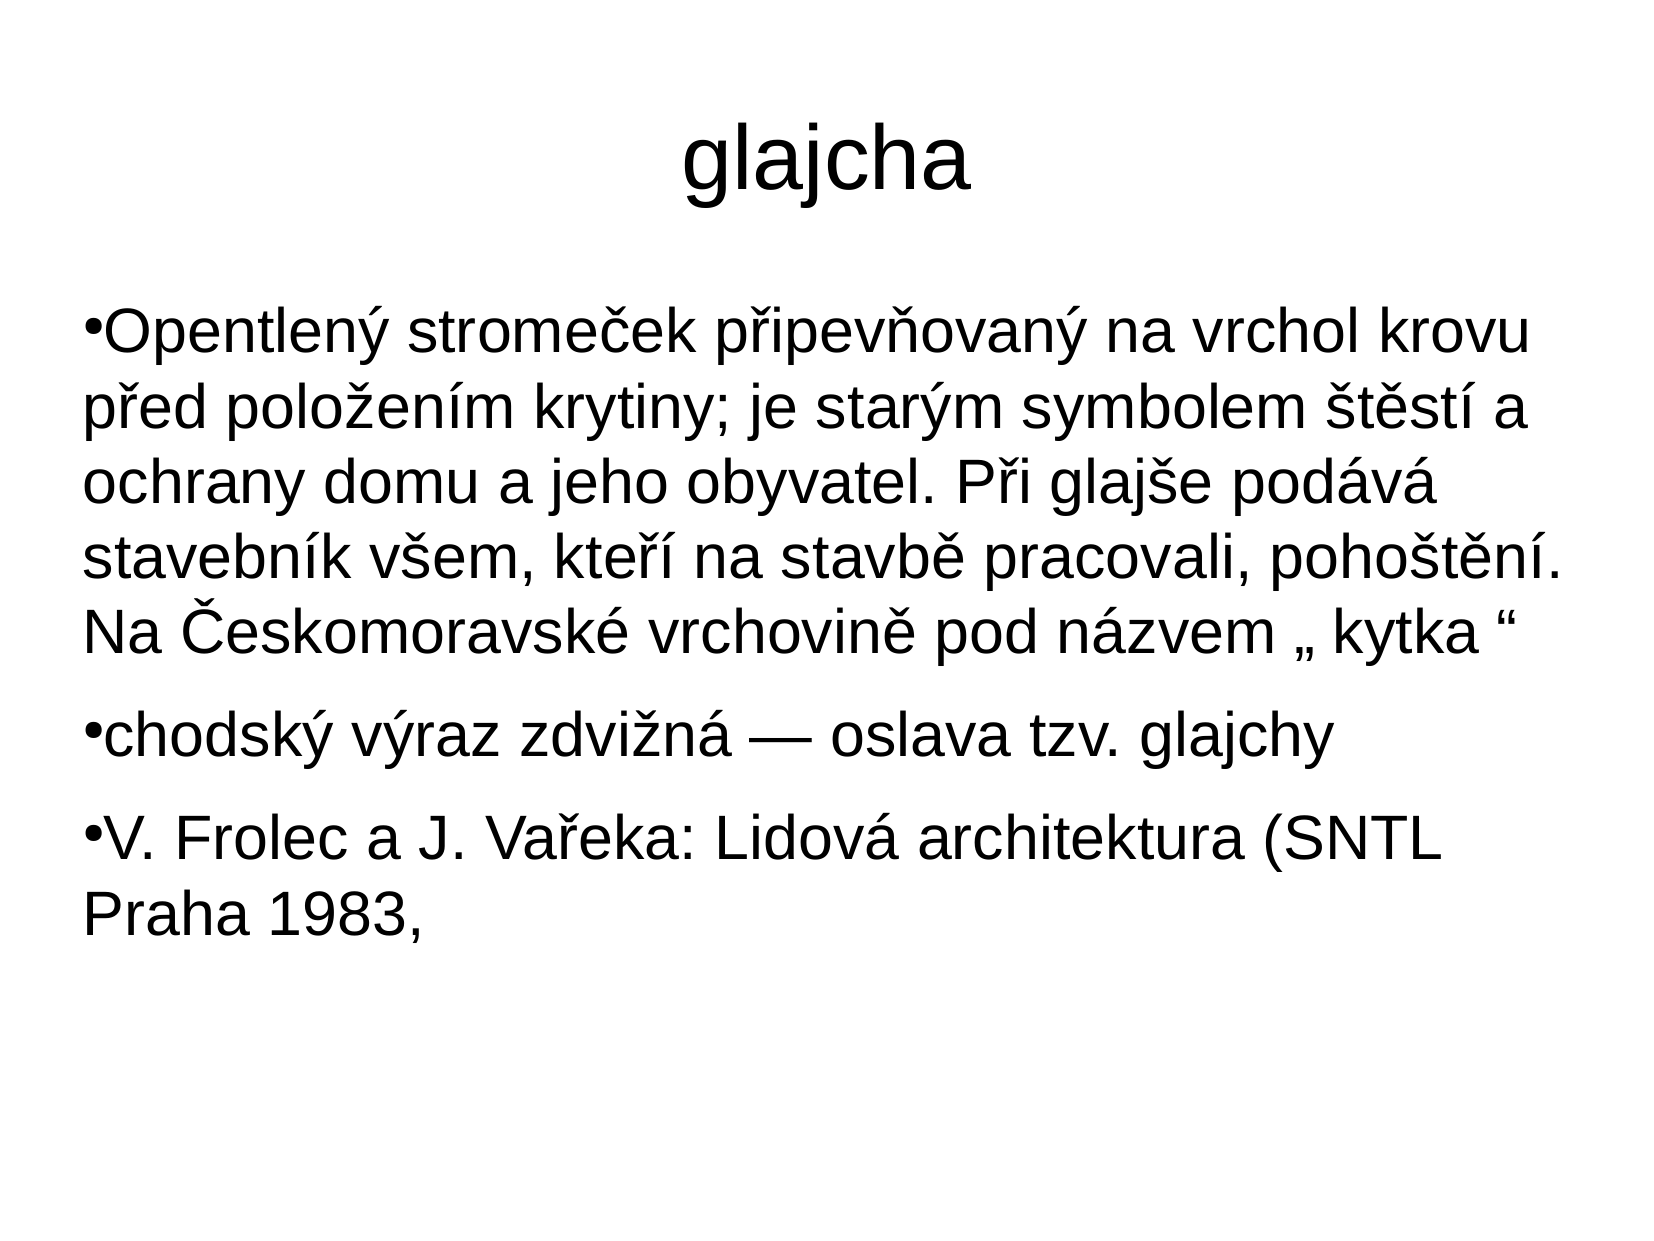

# glajcha
Opentlený stromeček připevňovaný na vrchol krovu před položením krytiny; je starým symbolem štěstí a ochrany domu a jeho obyvatel. Při glajše podává stavebník všem, kteří na stavbě pracovali, pohoštění. Na Českomoravské vrchovině pod názvem „ kytka “
chodský výraz zdvižná — oslava tzv. glajchy
V. Frolec a J. Vařeka: Lidová architektura (SNTL Praha 1983,